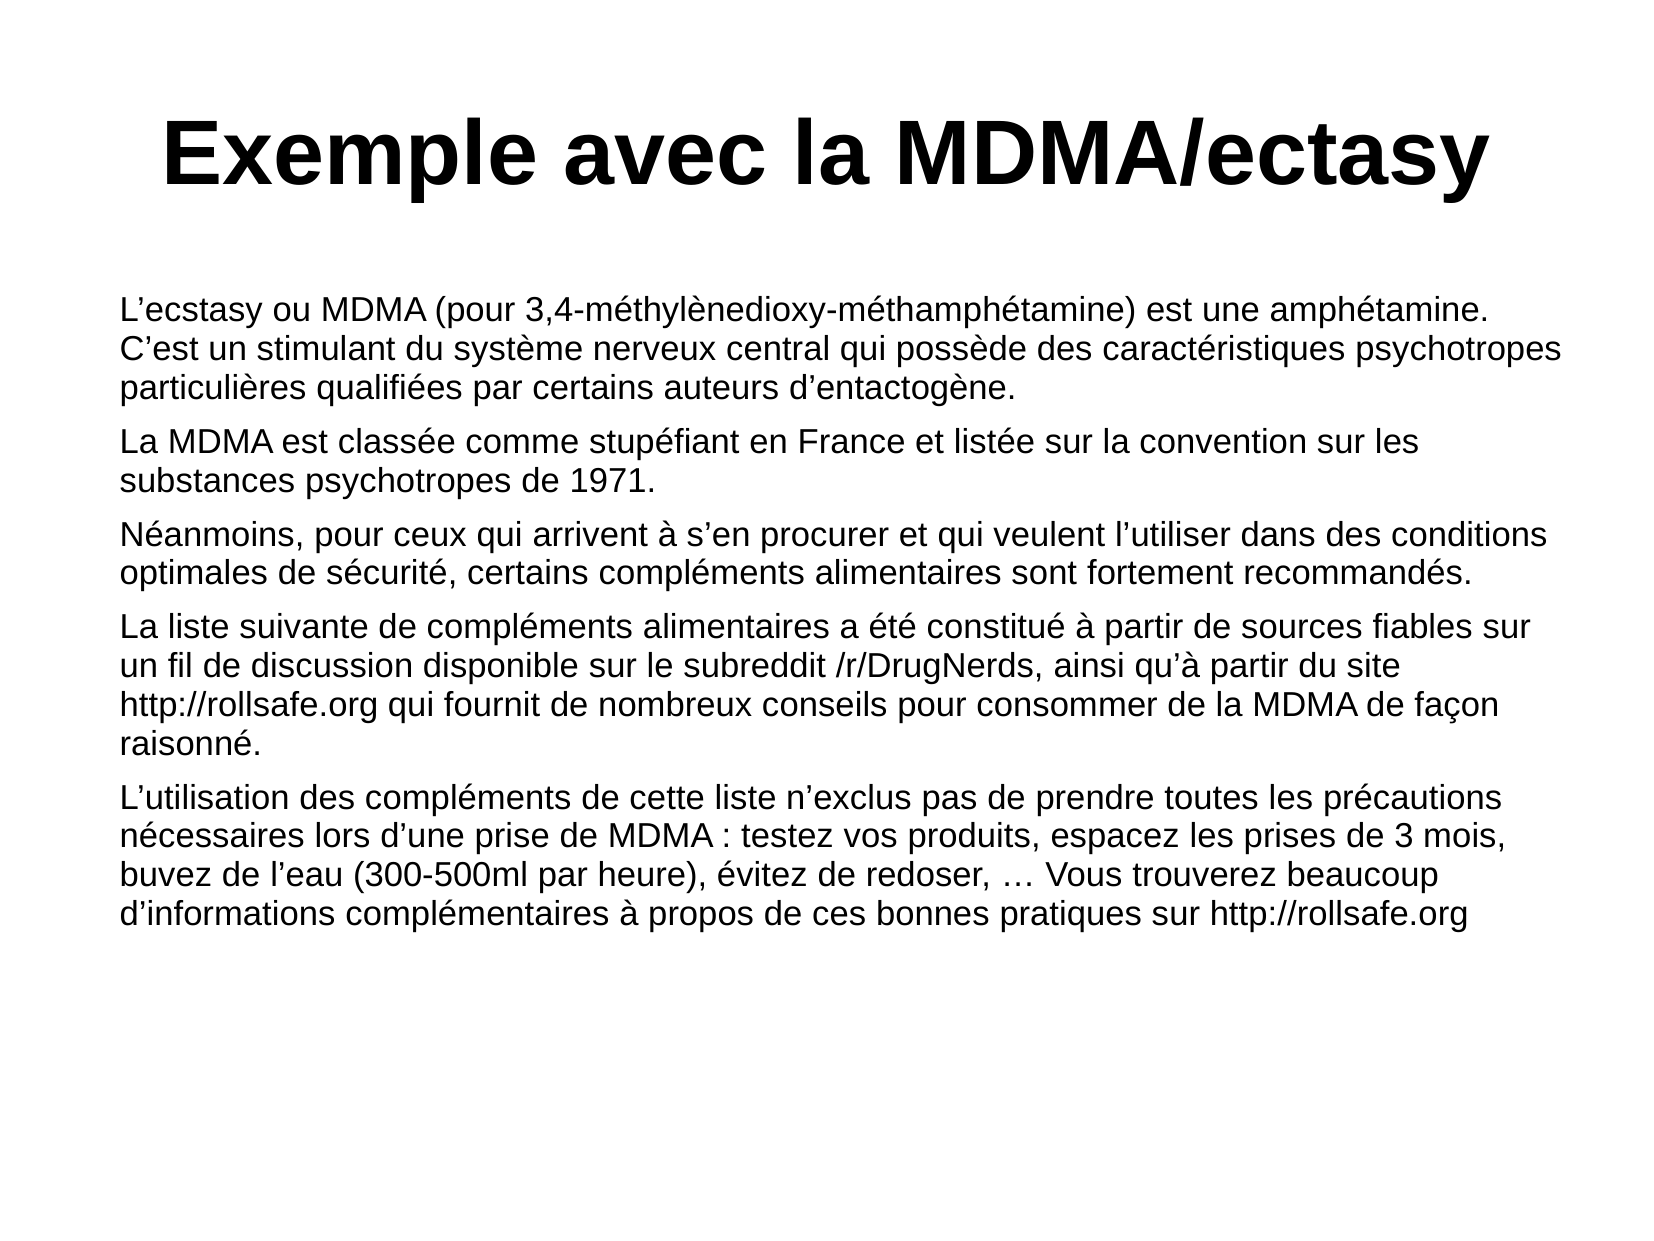

# Exemple avec la MDMA/ectasy
L’ecstasy ou MDMA (pour 3,4-méthylènedioxy-méthamphétamine) est une amphétamine. C’est un stimulant du système nerveux central qui possède des caractéristiques psychotropes particulières qualifiées par certains auteurs d’entactogène.
La MDMA est classée comme stupéfiant en France et listée sur la convention sur les substances psychotropes de 1971.
Néanmoins, pour ceux qui arrivent à s’en procurer et qui veulent l’utiliser dans des conditions optimales de sécurité, certains compléments alimentaires sont fortement recommandés.
La liste suivante de compléments alimentaires a été constitué à partir de sources fiables sur un fil de discussion disponible sur le subreddit /r/DrugNerds, ainsi qu’à partir du site http://rollsafe.org qui fournit de nombreux conseils pour consommer de la MDMA de façon raisonné.
L’utilisation des compléments de cette liste n’exclus pas de prendre toutes les précautions nécessaires lors d’une prise de MDMA : testez vos produits, espacez les prises de 3 mois, buvez de l’eau (300-500ml par heure), évitez de redoser, … Vous trouverez beaucoup d’informations complémentaires à propos de ces bonnes pratiques sur http://rollsafe.org